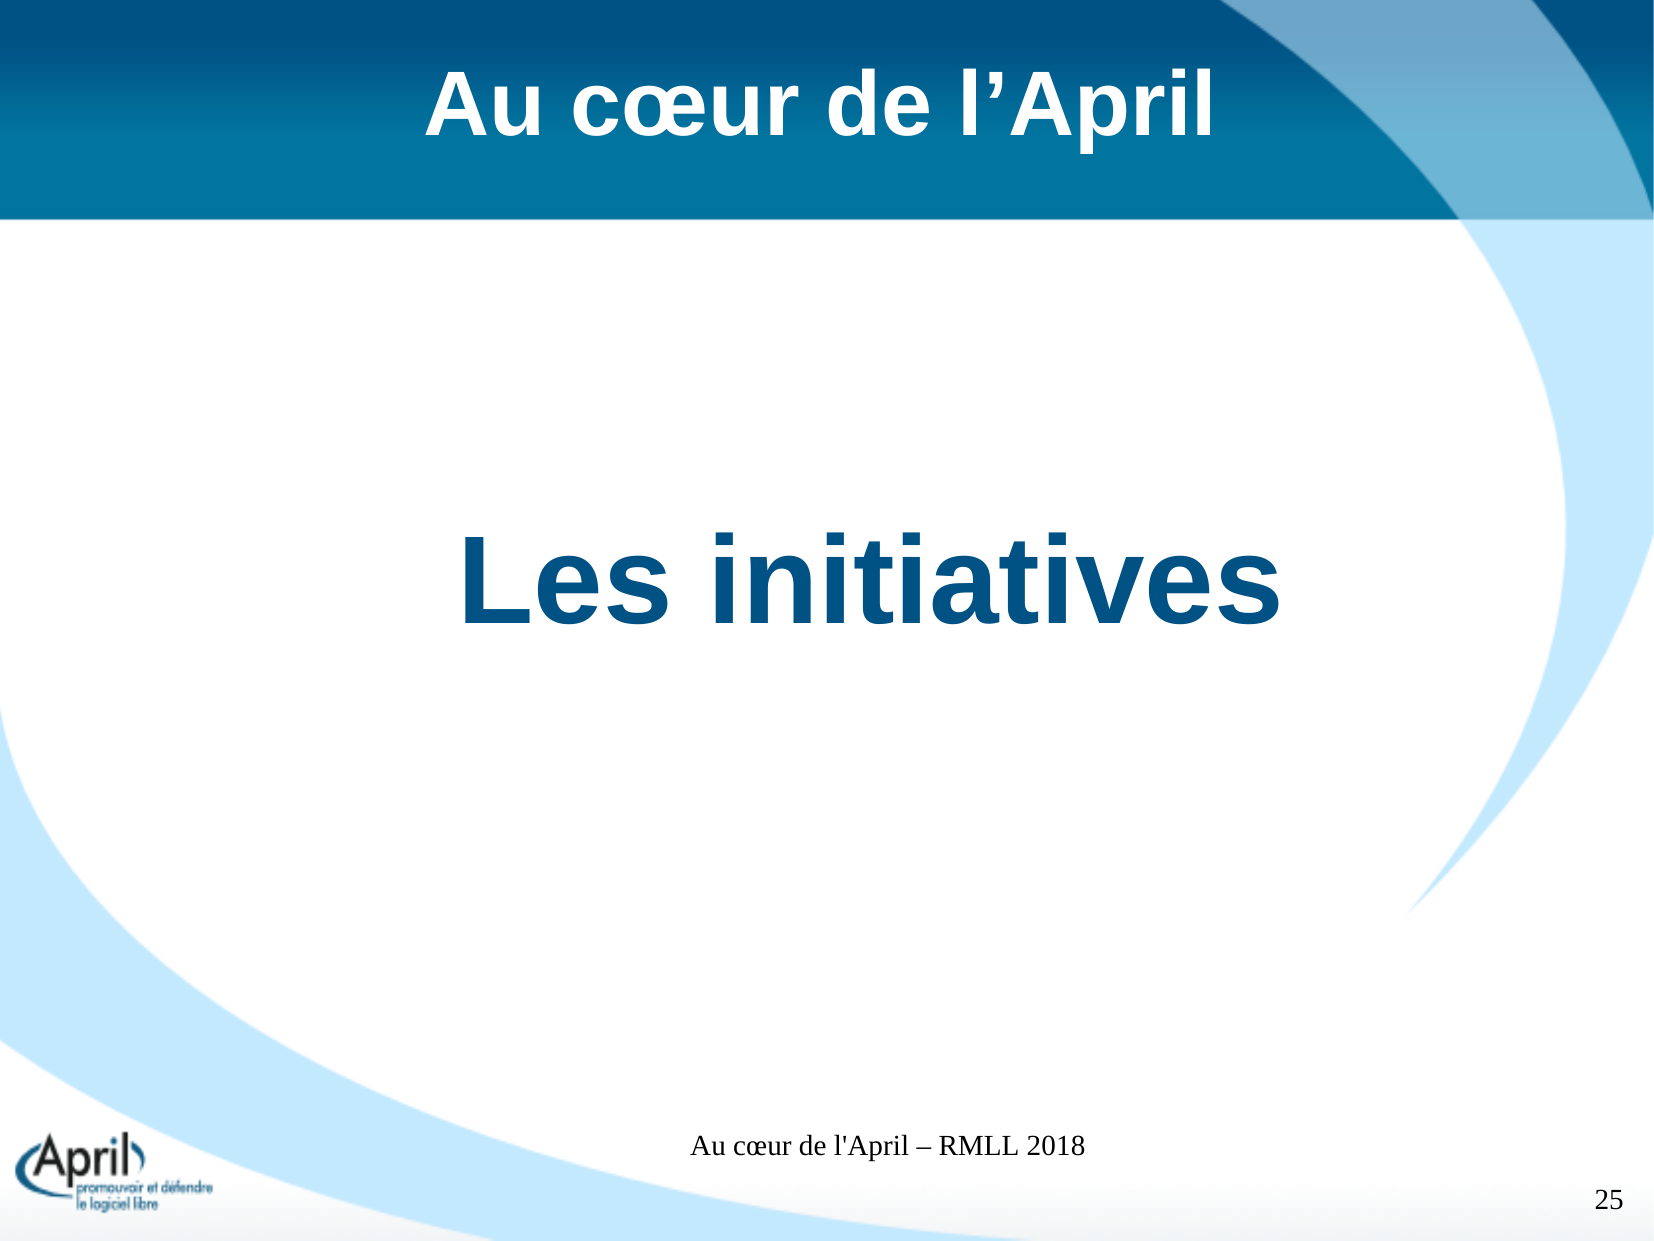

# Au cœur de l’April
Les initiatives
Au cœur de l'April – RMLL 2018
25